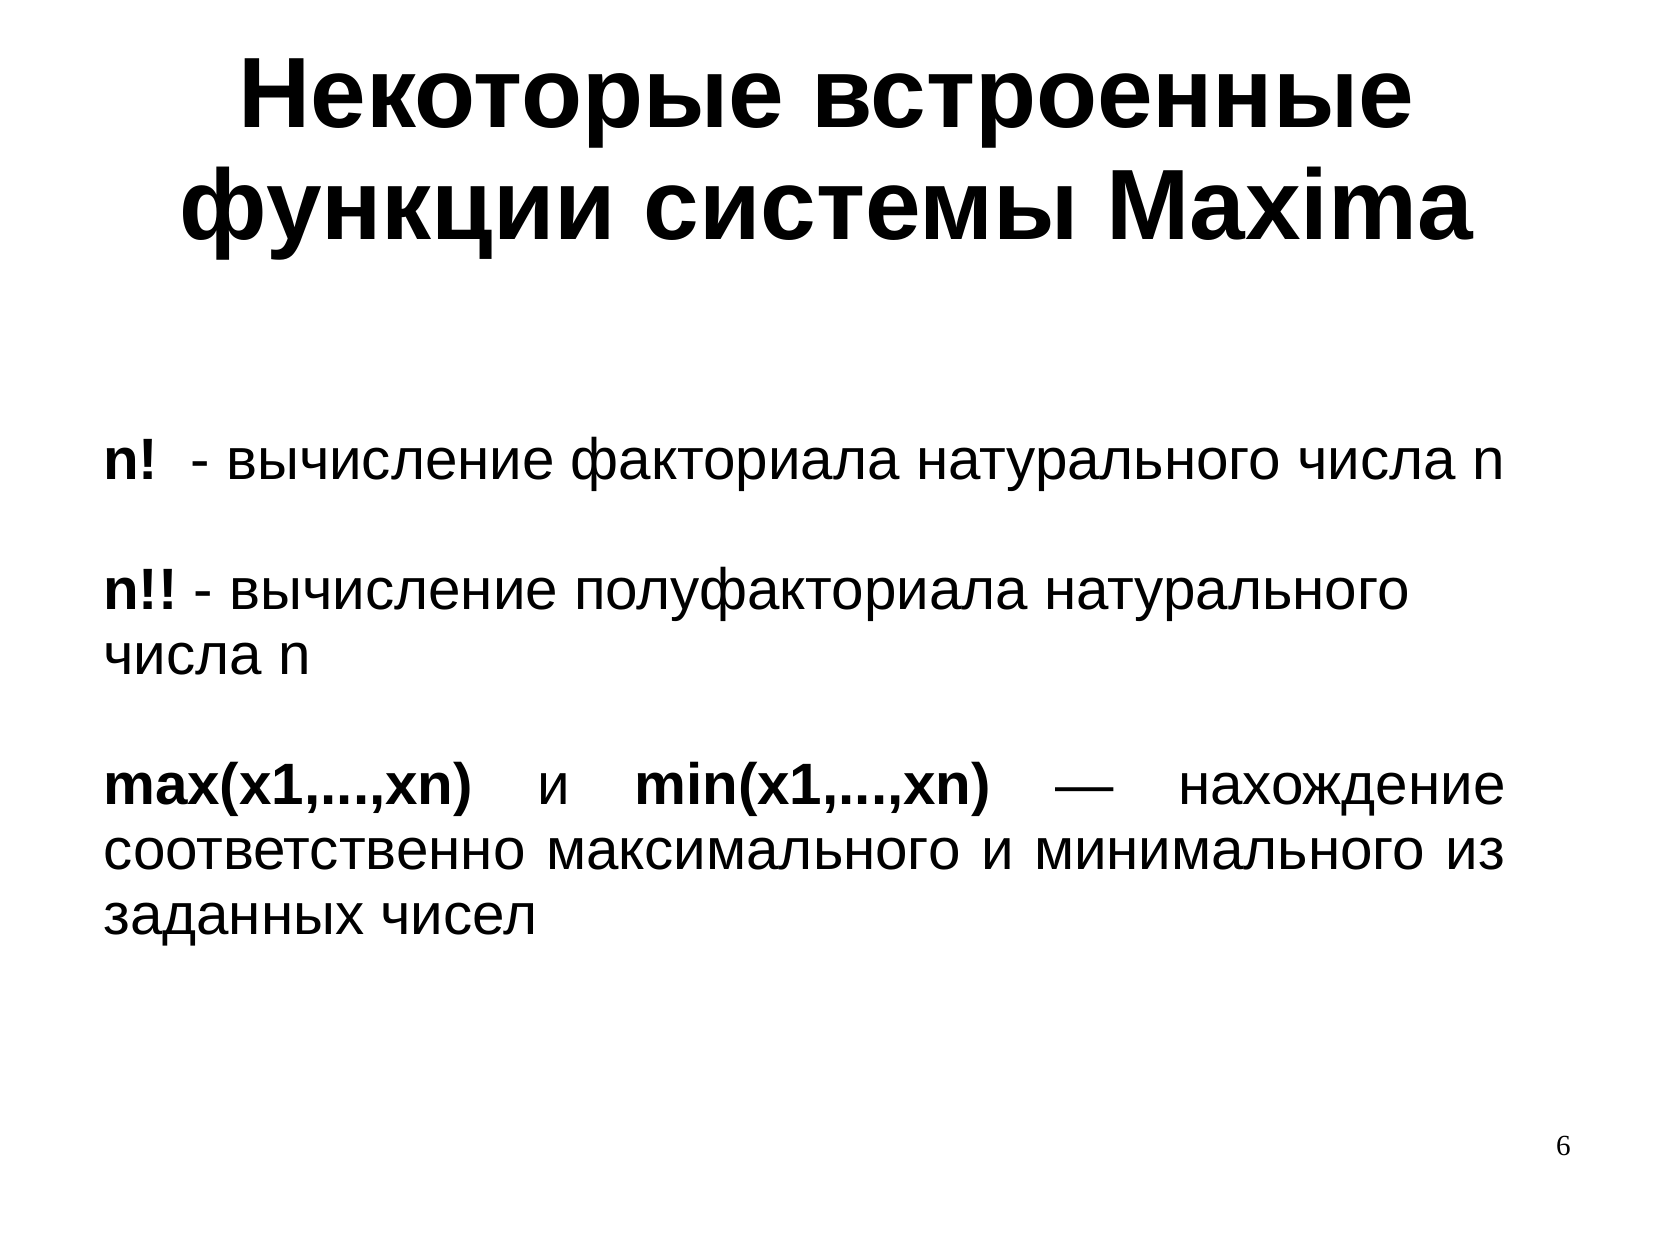

Некоторые встроенные функции системы Maxima
n! - вычисление факториала натурального числа n
n!! - вычисление полуфакториала натурального числа n
max(x1,...,xn) и min(x1,...,xn) — нахождение соответственно максимального и минимального из заданных чисел
6